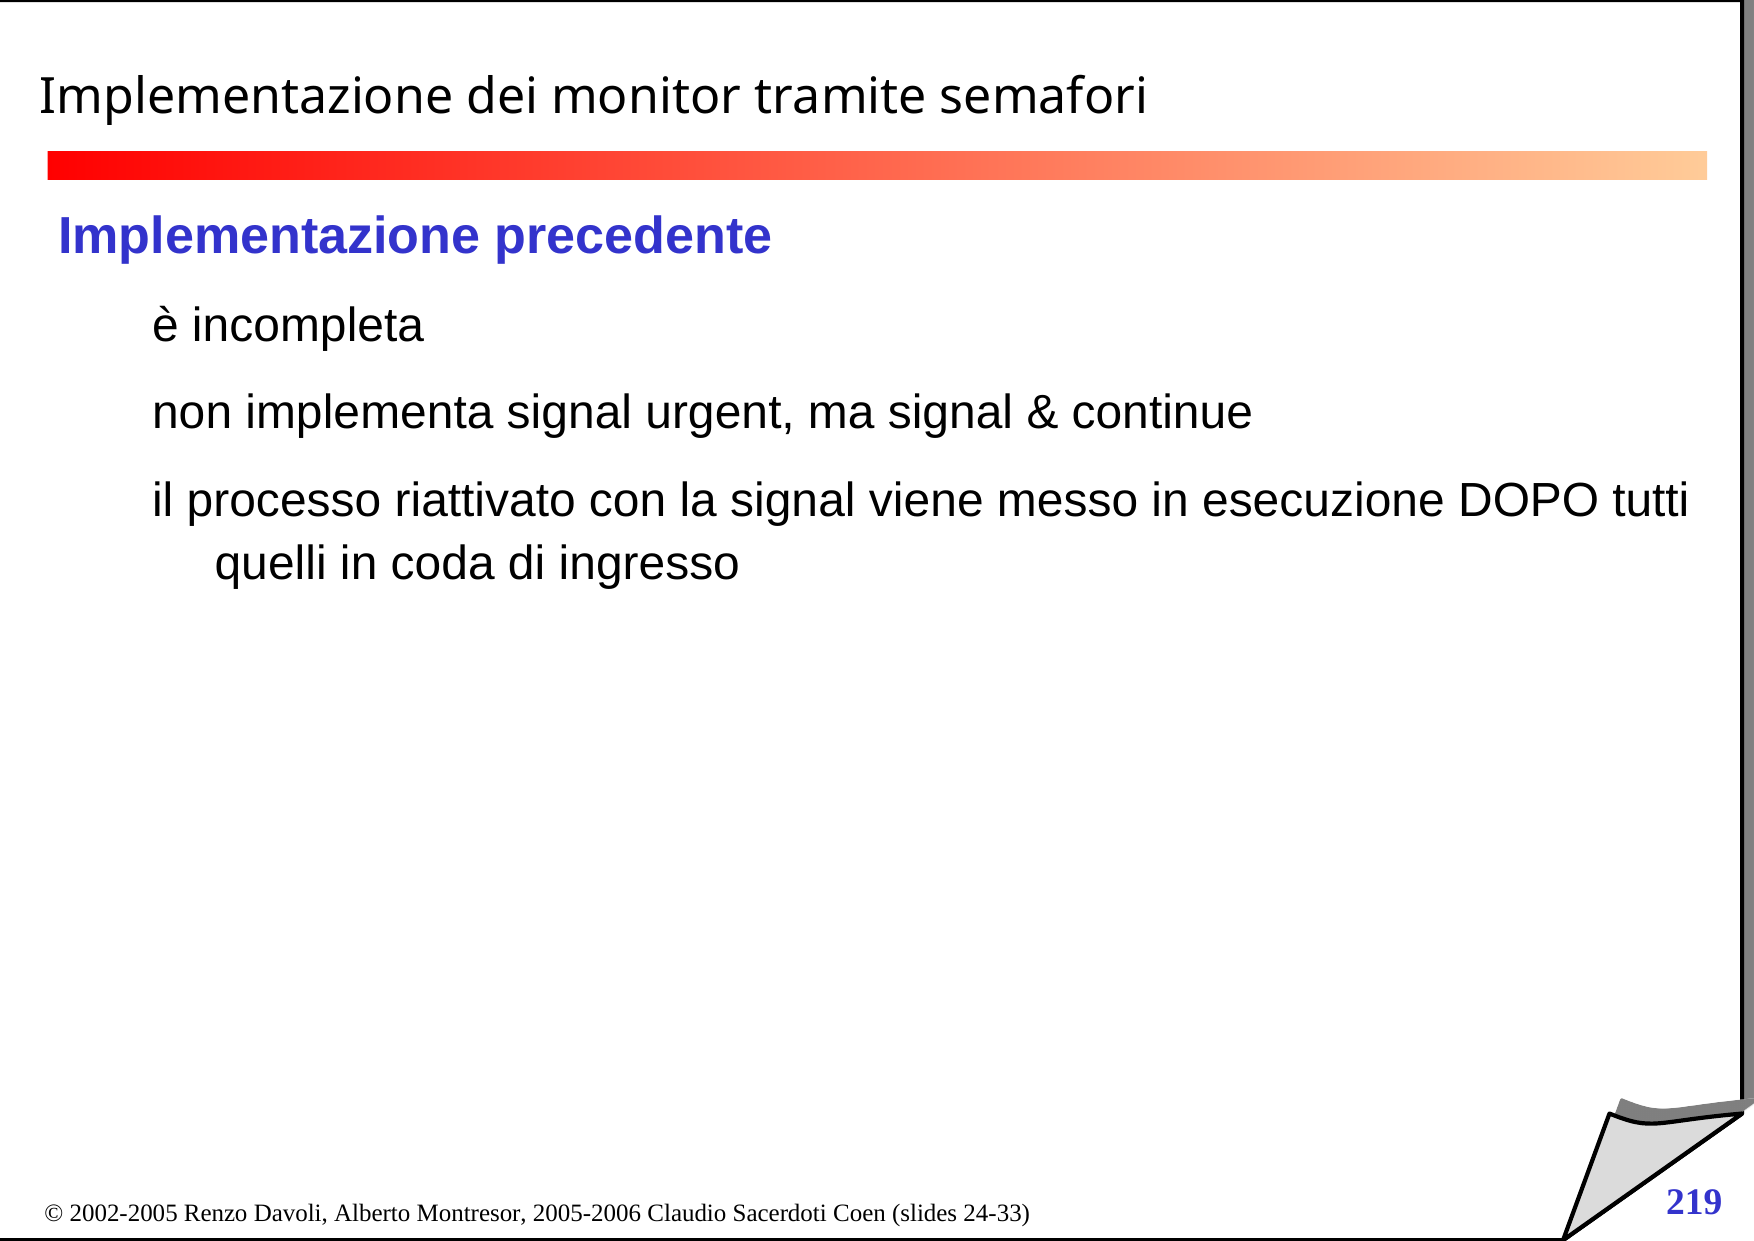

# Implementazione dei monitor tramite semafori
Implementazione precedente
è incompleta
non implementa signal urgent, ma signal & continue
il processo riattivato con la signal viene messo in esecuzione DOPO tutti quelli in coda di ingresso